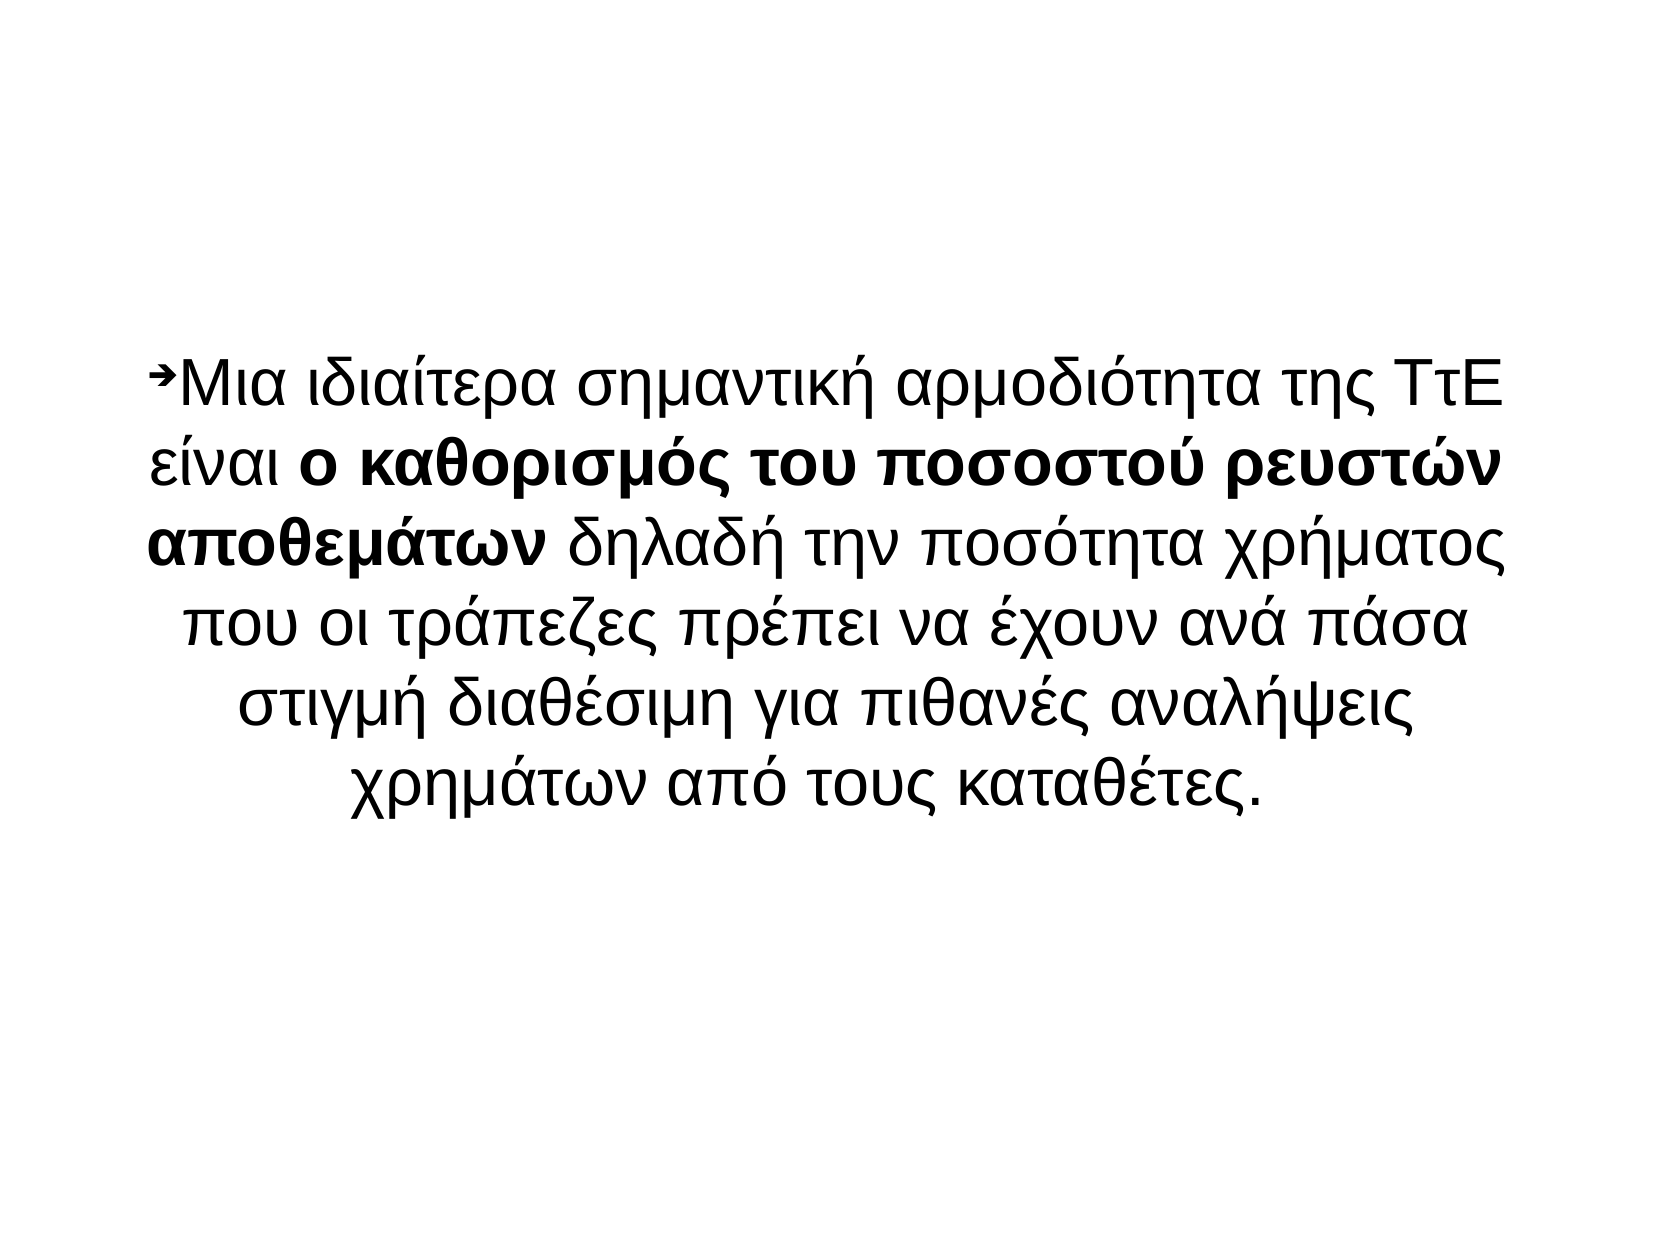

# Μια ιδιαίτερα σημαντική αρμοδιότητα της ΤτΕ είναι ο καθορισμός του ποσοστού ρευστών αποθεμάτων δηλαδή την ποσότητα χρήματος που οι τράπεζες πρέπει να έχουν ανά πάσα στιγμή διαθέσιμη για πιθανές αναλήψεις χρημάτων από τους καταθέτες.